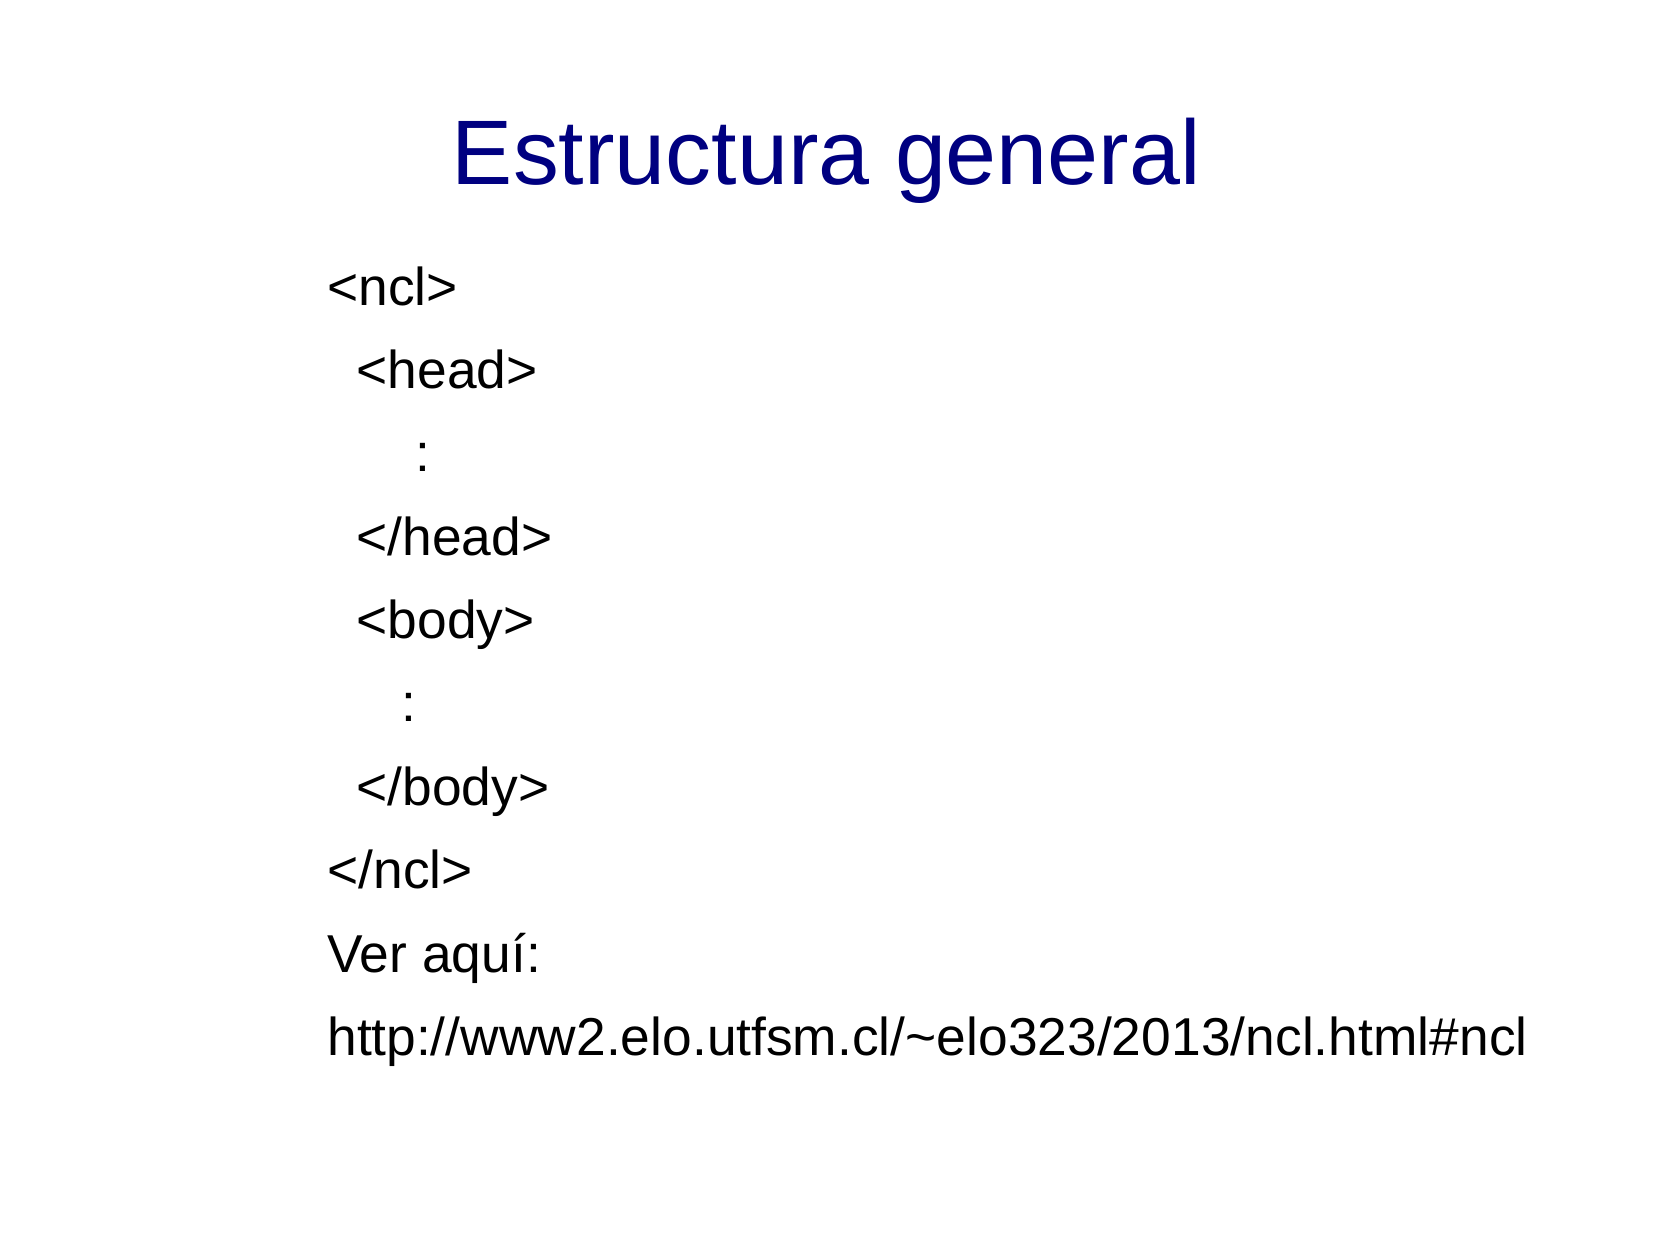

# Estructura general
<ncl>
 <head>
 :
 </head>
 <body>
 :
 </body>
</ncl>
Ver aquí:
http://www2.elo.utfsm.cl/~elo323/2013/ncl.html#ncl